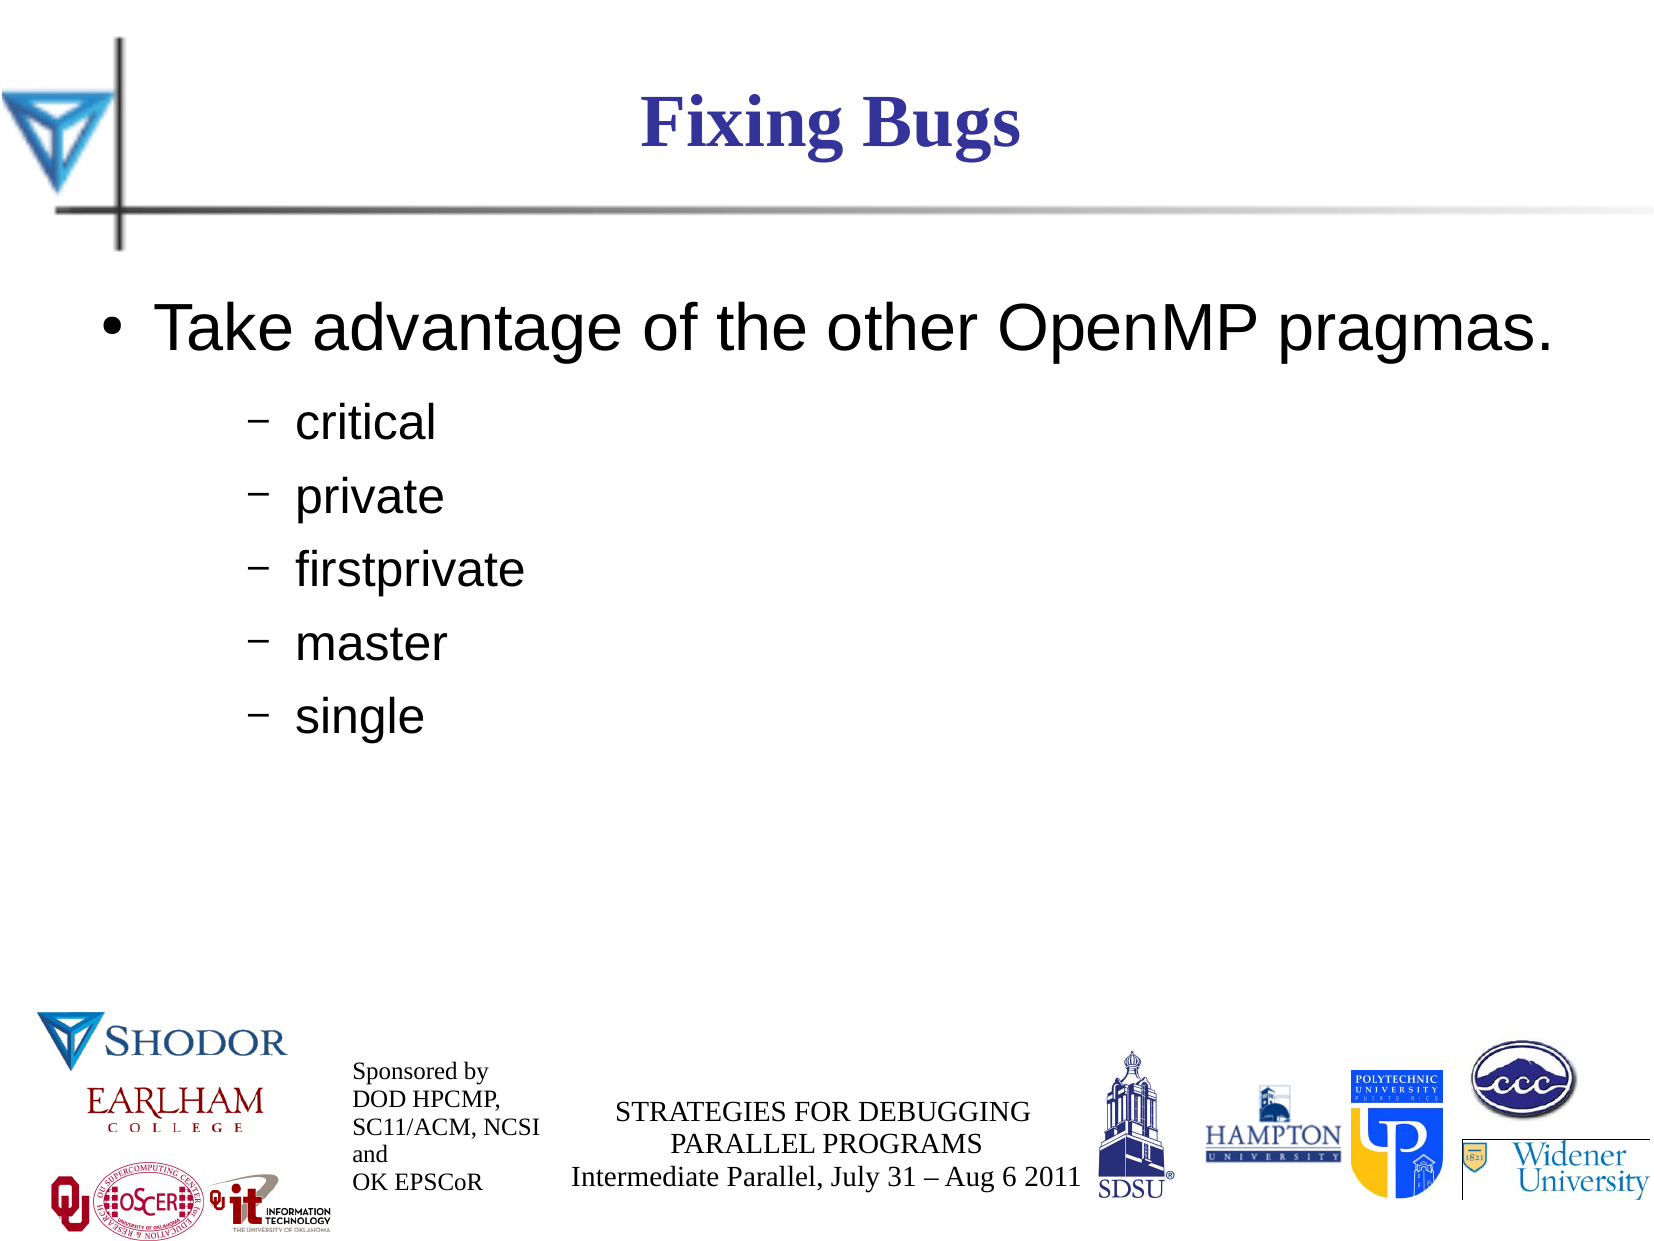

# Fixing Bugs
Take advantage of the other OpenMP pragmas.
critical
private
firstprivate
master
single
Sponsored by DOD HPCMP, SC11/ACM, NCSI and
OK EPSCoR
STRATEGIES FOR DEBUGGING
PARALLEL PROGRAMS
Intermediate Parallel, July 31 – Aug 6 2011